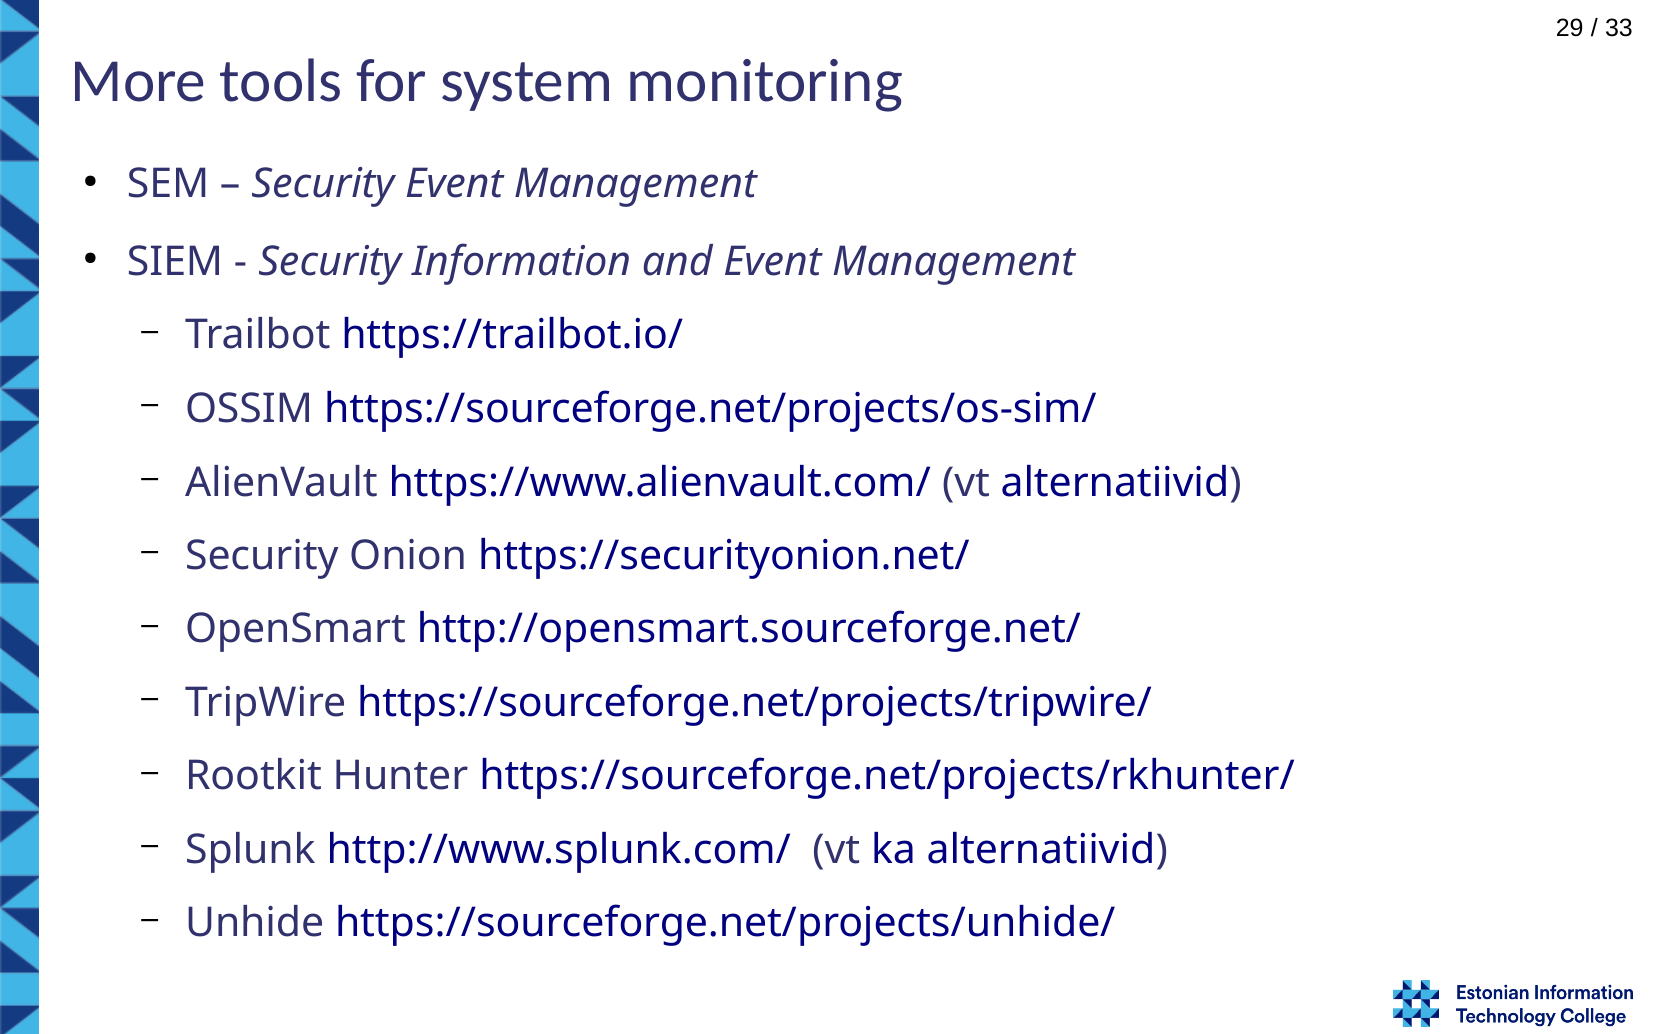

# More tools for system monitoring
SEM – Security Event Management
SIEM - Security Information and Event Management
Trailbot https://trailbot.io/
OSSIM https://sourceforge.net/projects/os-sim/
AlienVault https://www.alienvault.com/ (vt alternatiivid)
Security Onion https://securityonion.net/
OpenSmart http://opensmart.sourceforge.net/
TripWire https://sourceforge.net/projects/tripwire/
Rootkit Hunter https://sourceforge.net/projects/rkhunter/
Splunk http://www.splunk.com/ (vt ka alternatiivid)
Unhide https://sourceforge.net/projects/unhide/